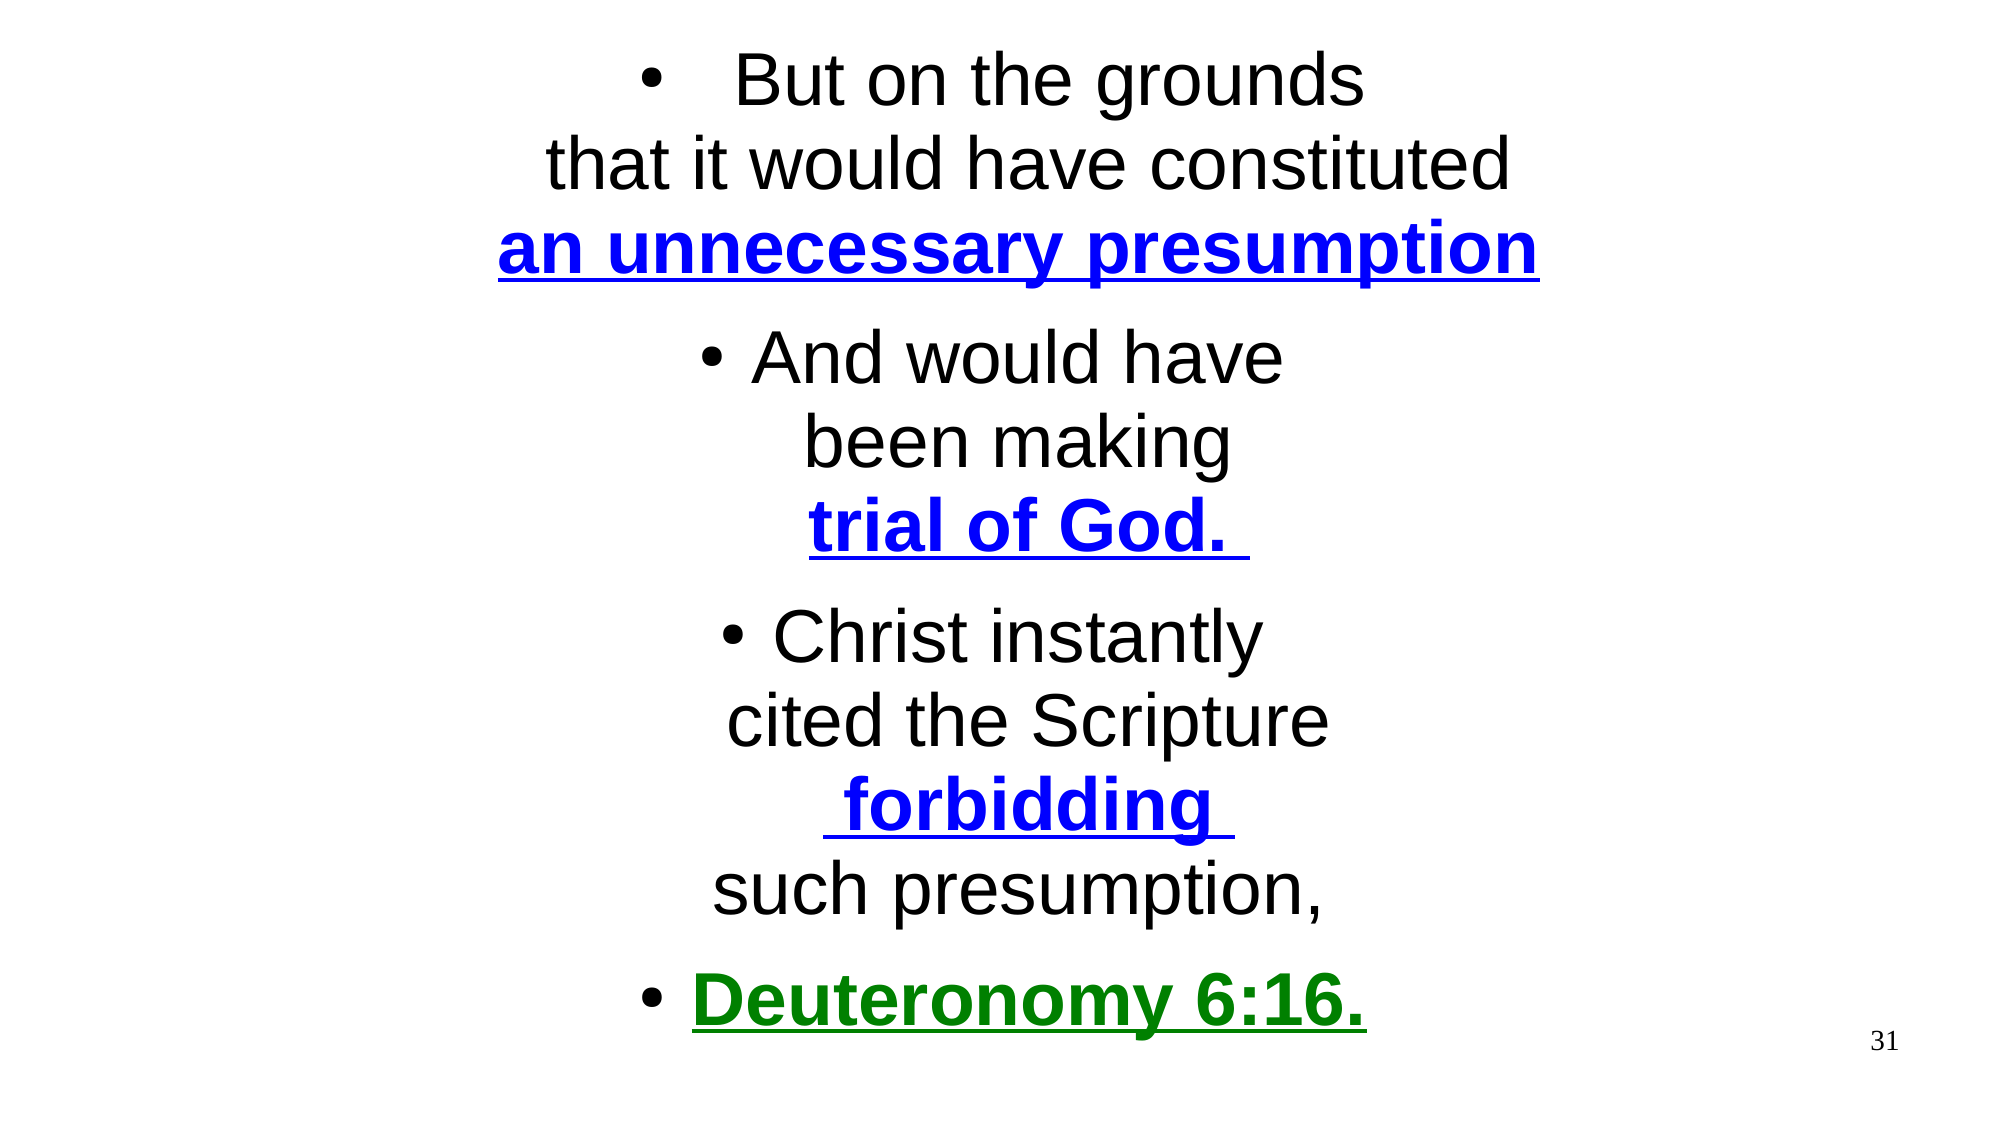

# But on the grounds that it would have constituted an unnecessary presumption
And would have
been making
trial of God.
Christ instantly
cited the Scripture
 forbidding
such presumption,
Deuteronomy 6:16.
31